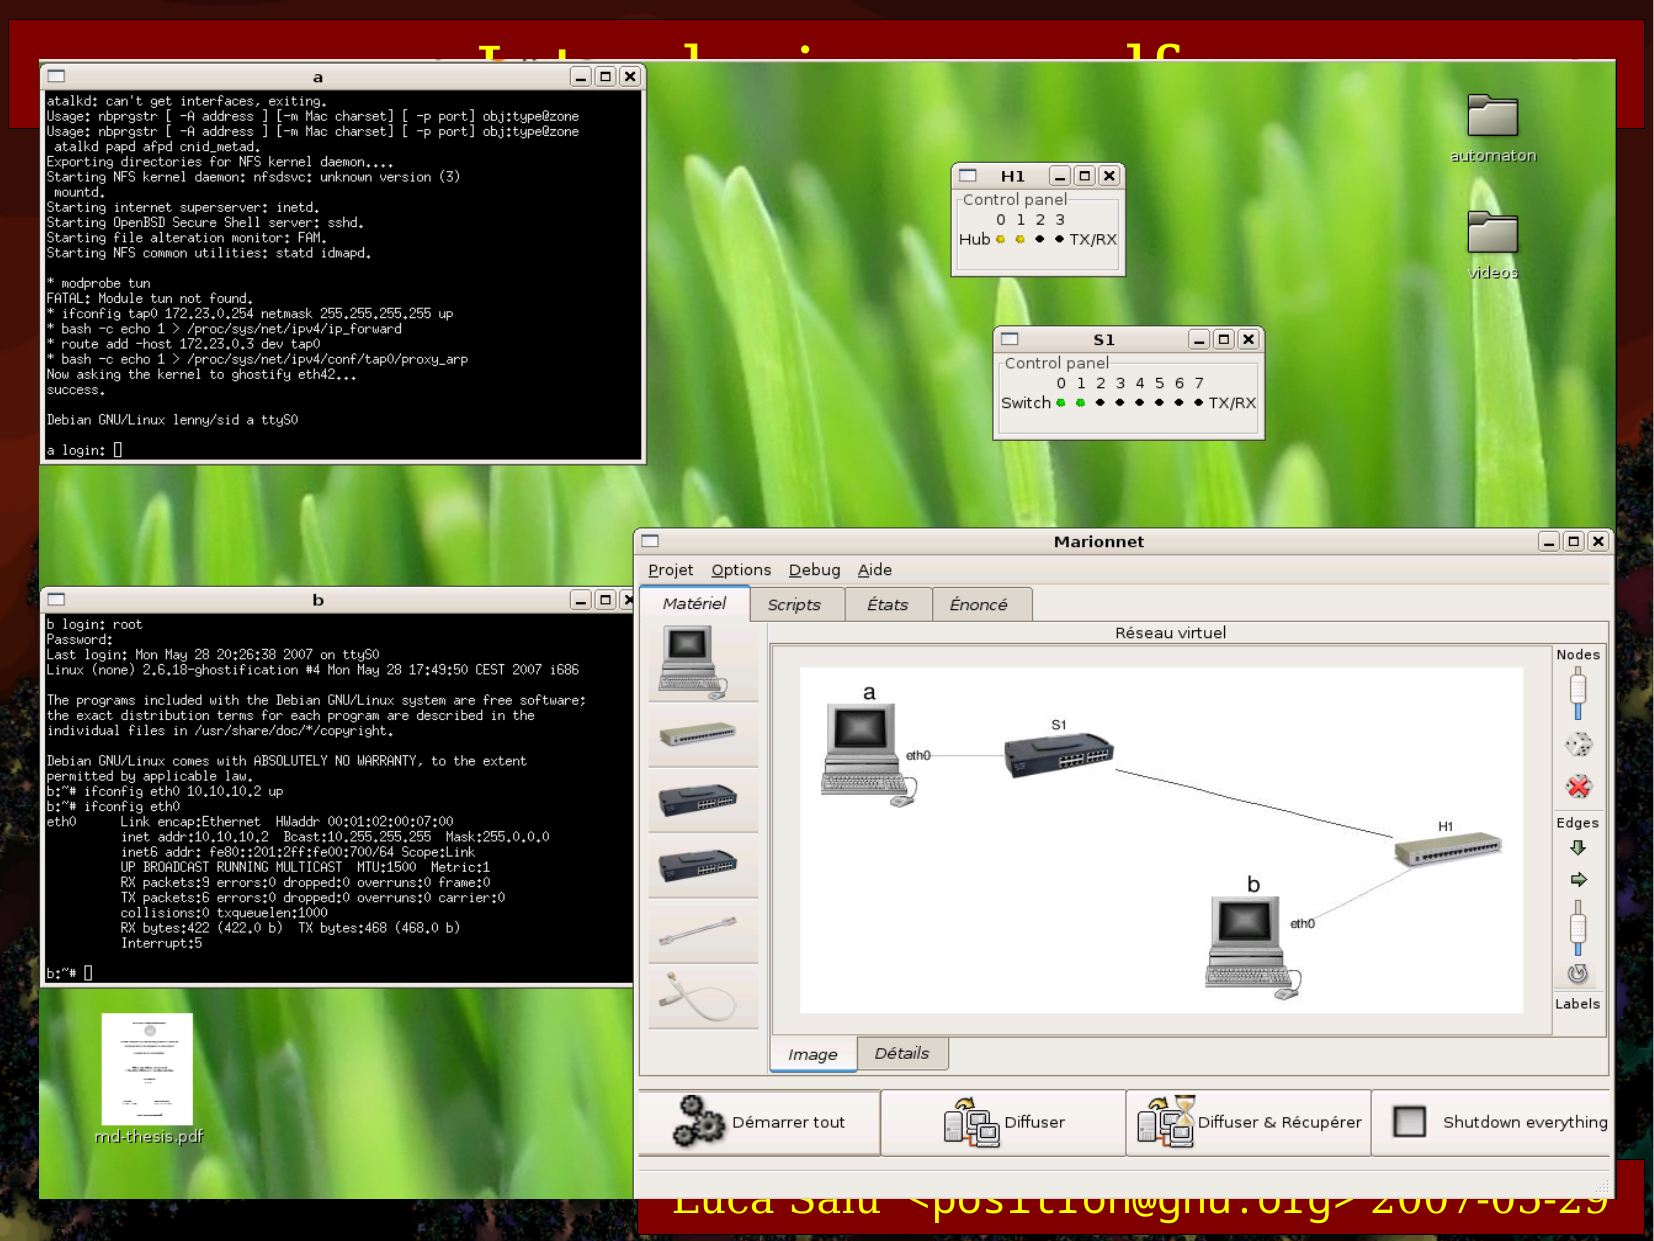

Introducing myself
 I come from Pisa...
Now I'm working on Marionnet with Jean-Vincent Loddo:
 Para-virtualization
 Networks
 Kernel programming
 GUIs in a functional language
Luca Saiu <positron@gnu.org> 2007-05-29